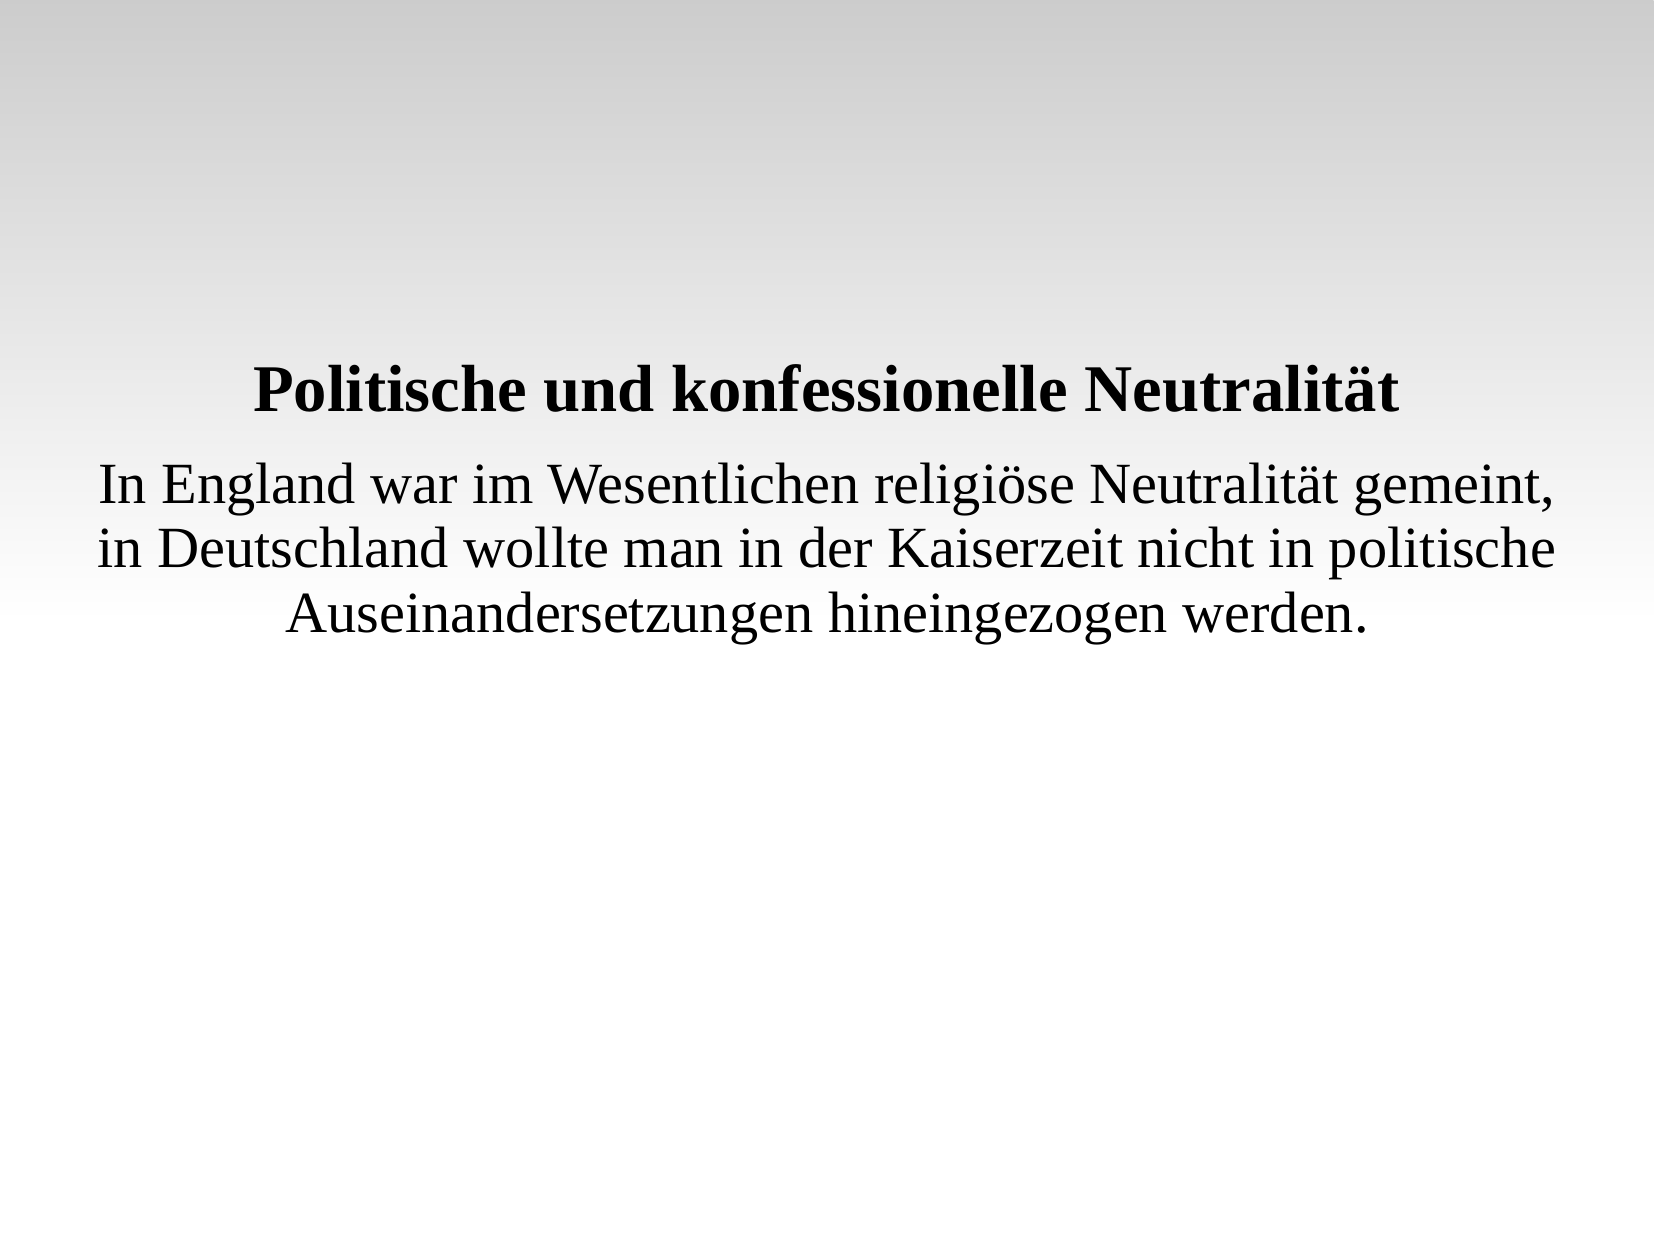

Politische und konfessionelle Neutralität
In England war im Wesentlichen religiöse Neutralität gemeint, in Deutschland wollte man in der Kaiserzeit nicht in politische Auseinandersetzungen hineingezogen werden.